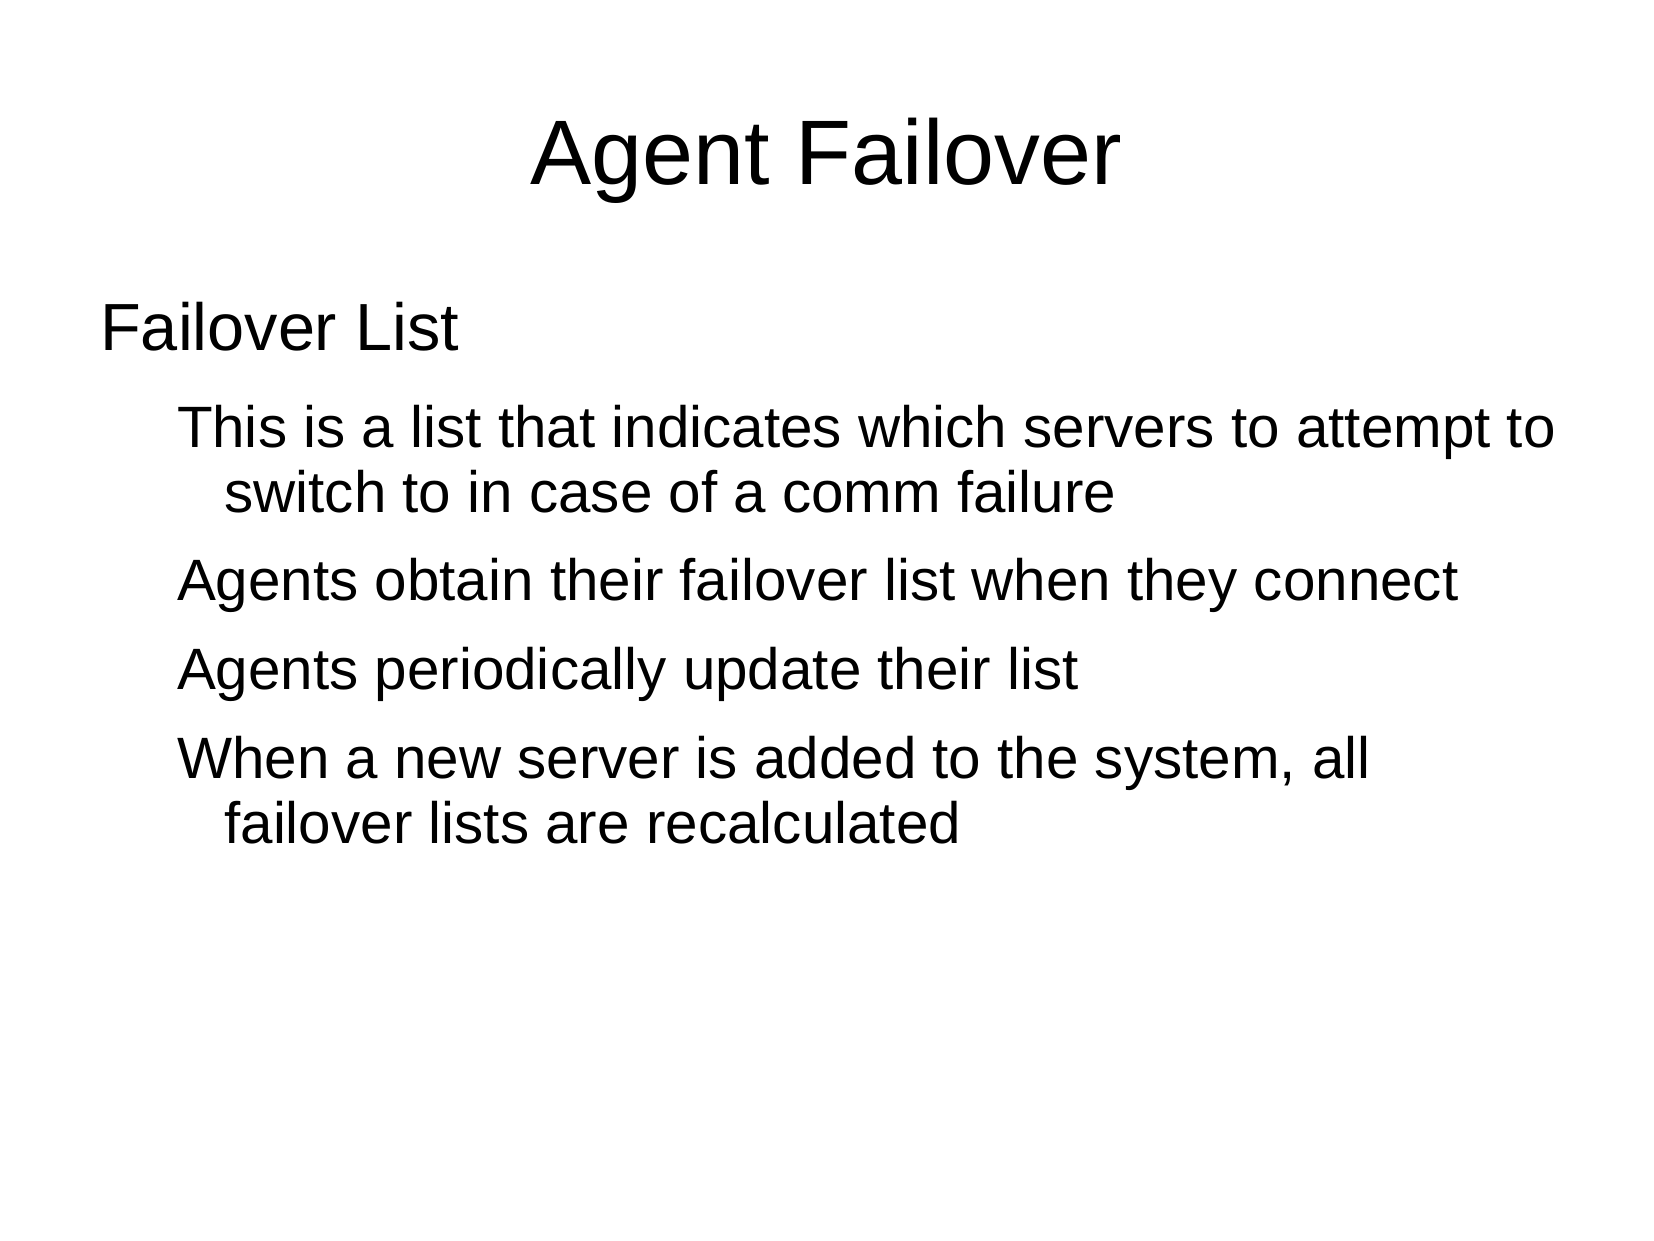

# Agent Failover
Failover List
This is a list that indicates which servers to attempt to switch to in case of a comm failure
Agents obtain their failover list when they connect
Agents periodically update their list
When a new server is added to the system, all failover lists are recalculated